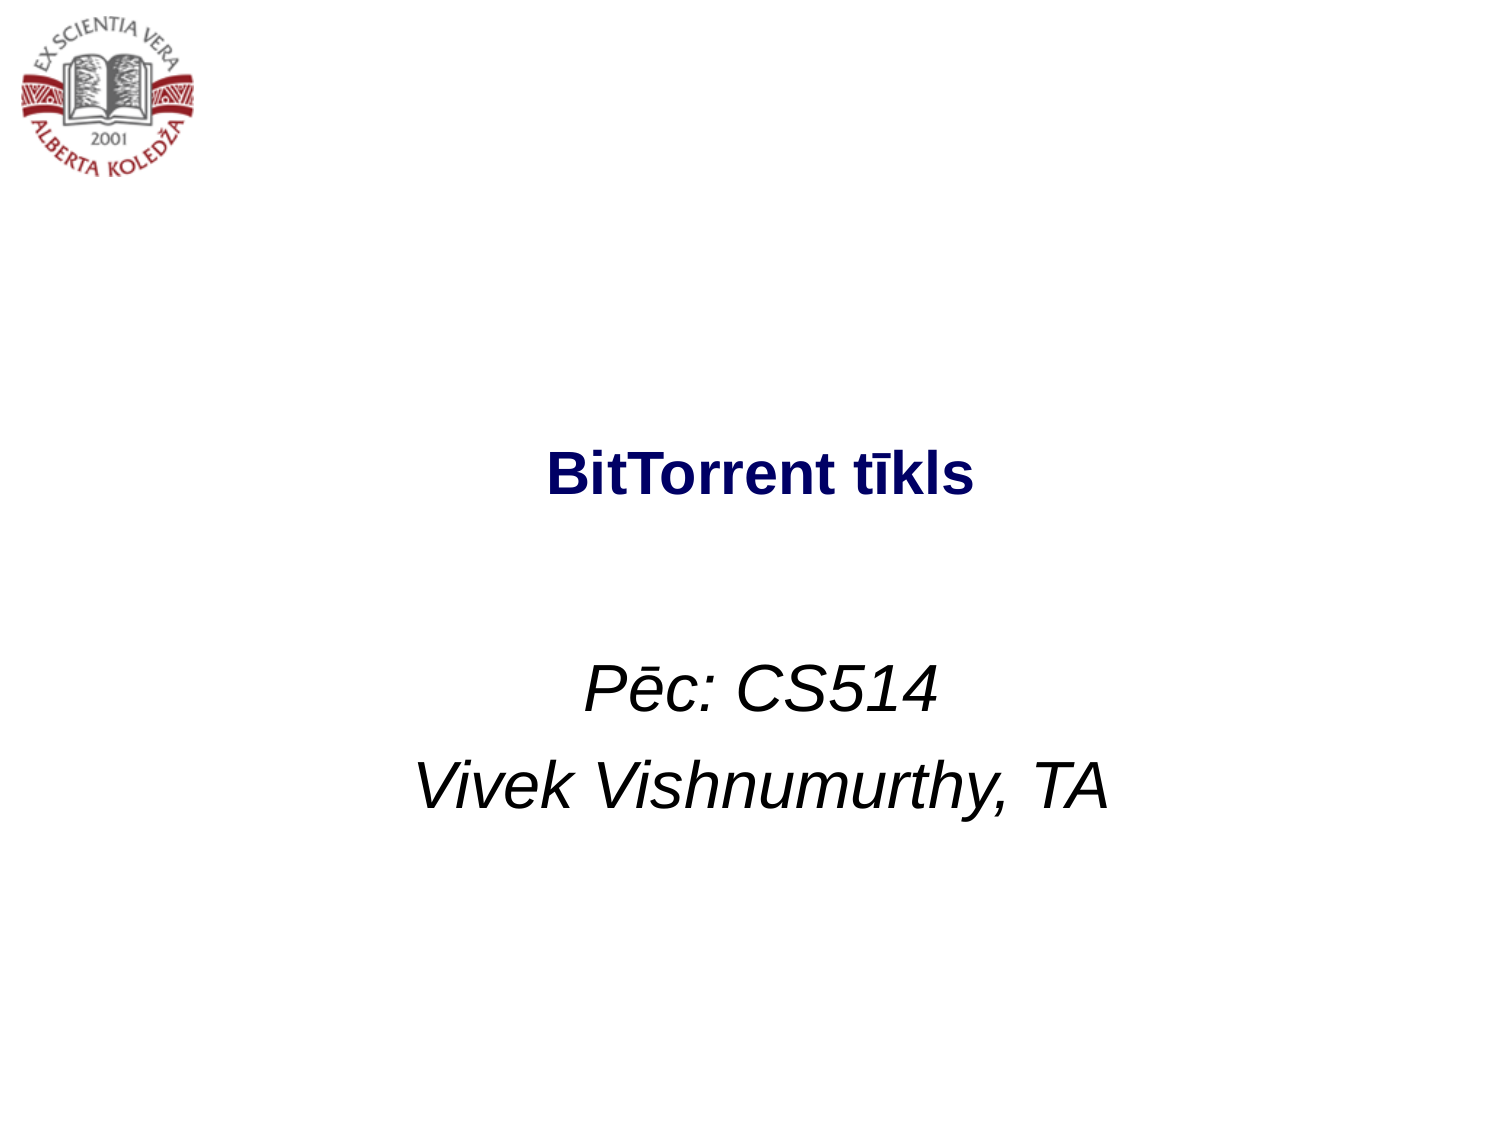

# BitTorrent tīkls
Pēc: CS514
Vivek Vishnumurthy, TA